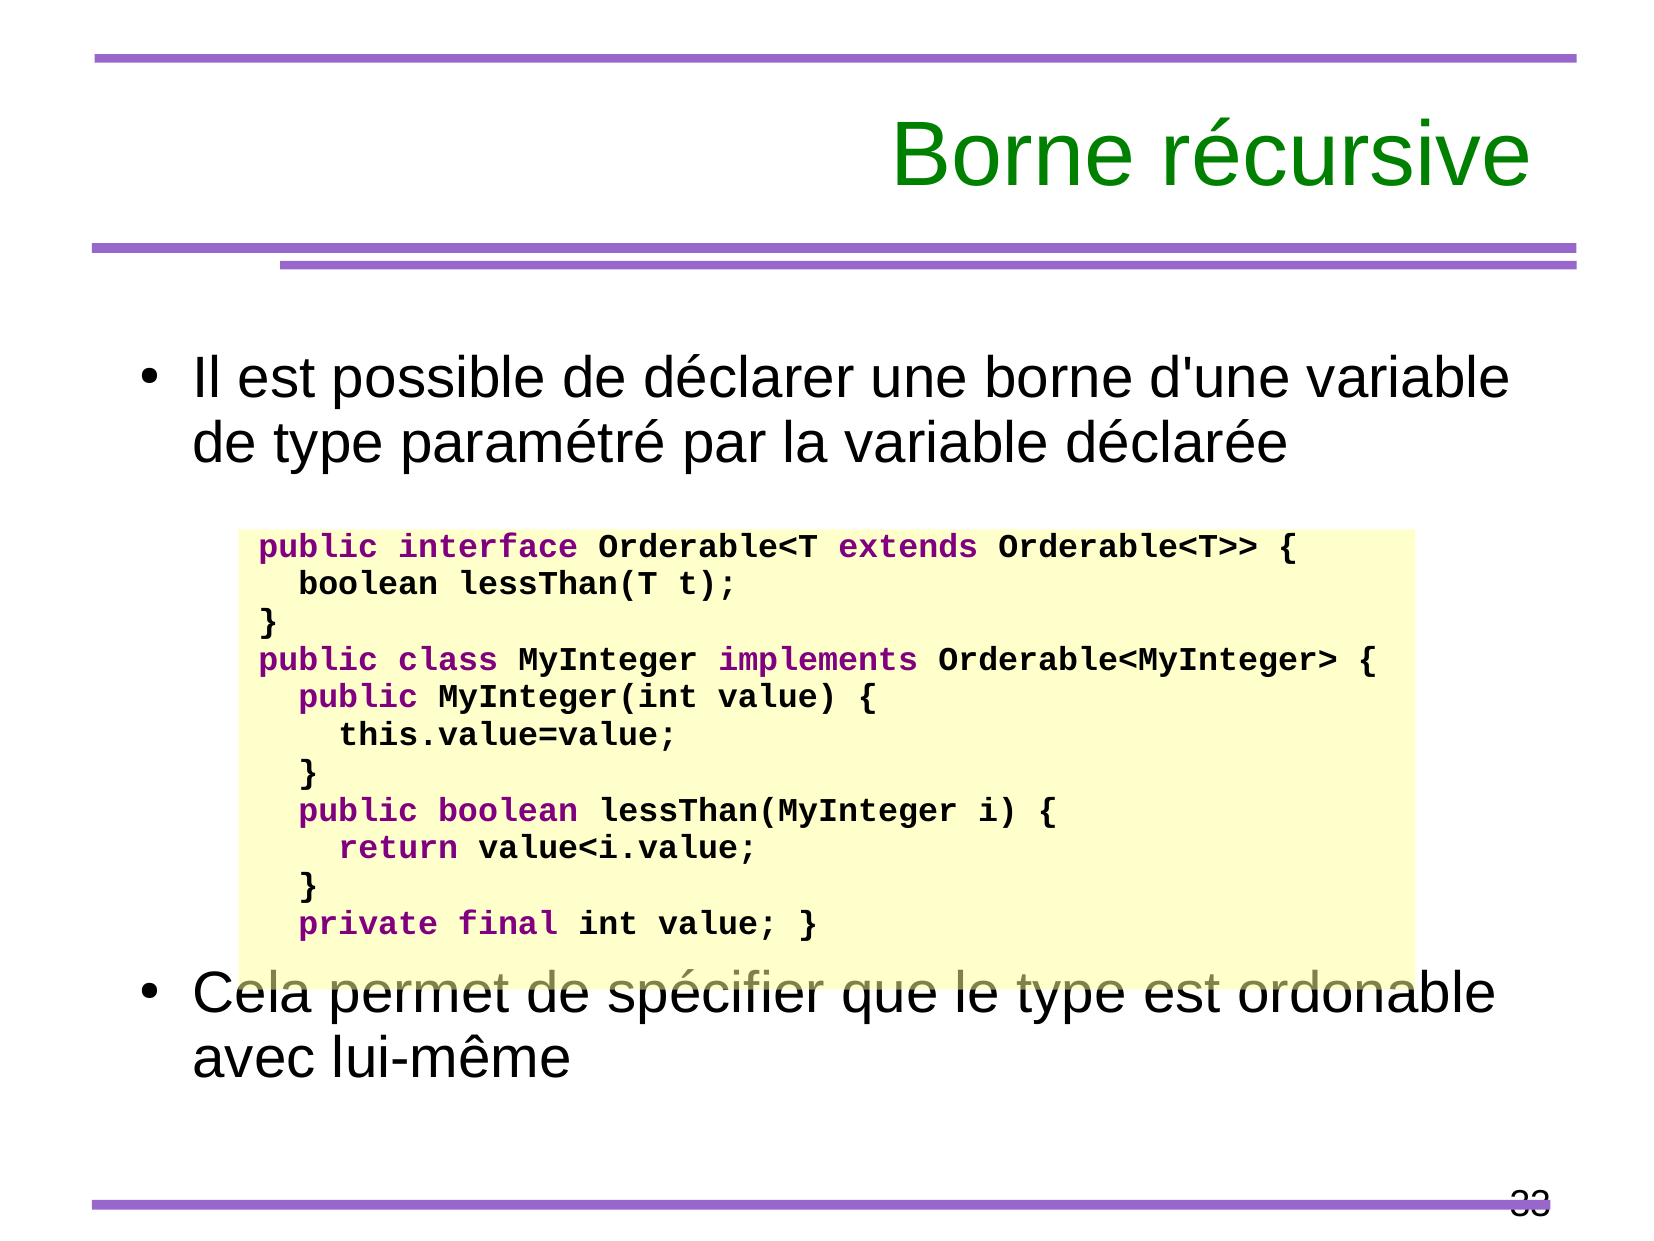

# Borne récursive
Il est possible de déclarer une borne d'une variable de type paramétré par la variable déclarée
Cela permet de spécifier que le type est ordonable avec lui-même
 public interface Orderable<T extends Orderable<T>> {
 boolean lessThan(T t);
 }
 public class MyInteger implements Orderable<MyInteger> {
 public MyInteger(int value) {
 this.value=value;
 }
 public boolean lessThan(MyInteger i) {
 return value<i.value;
 }
 private final int value; }